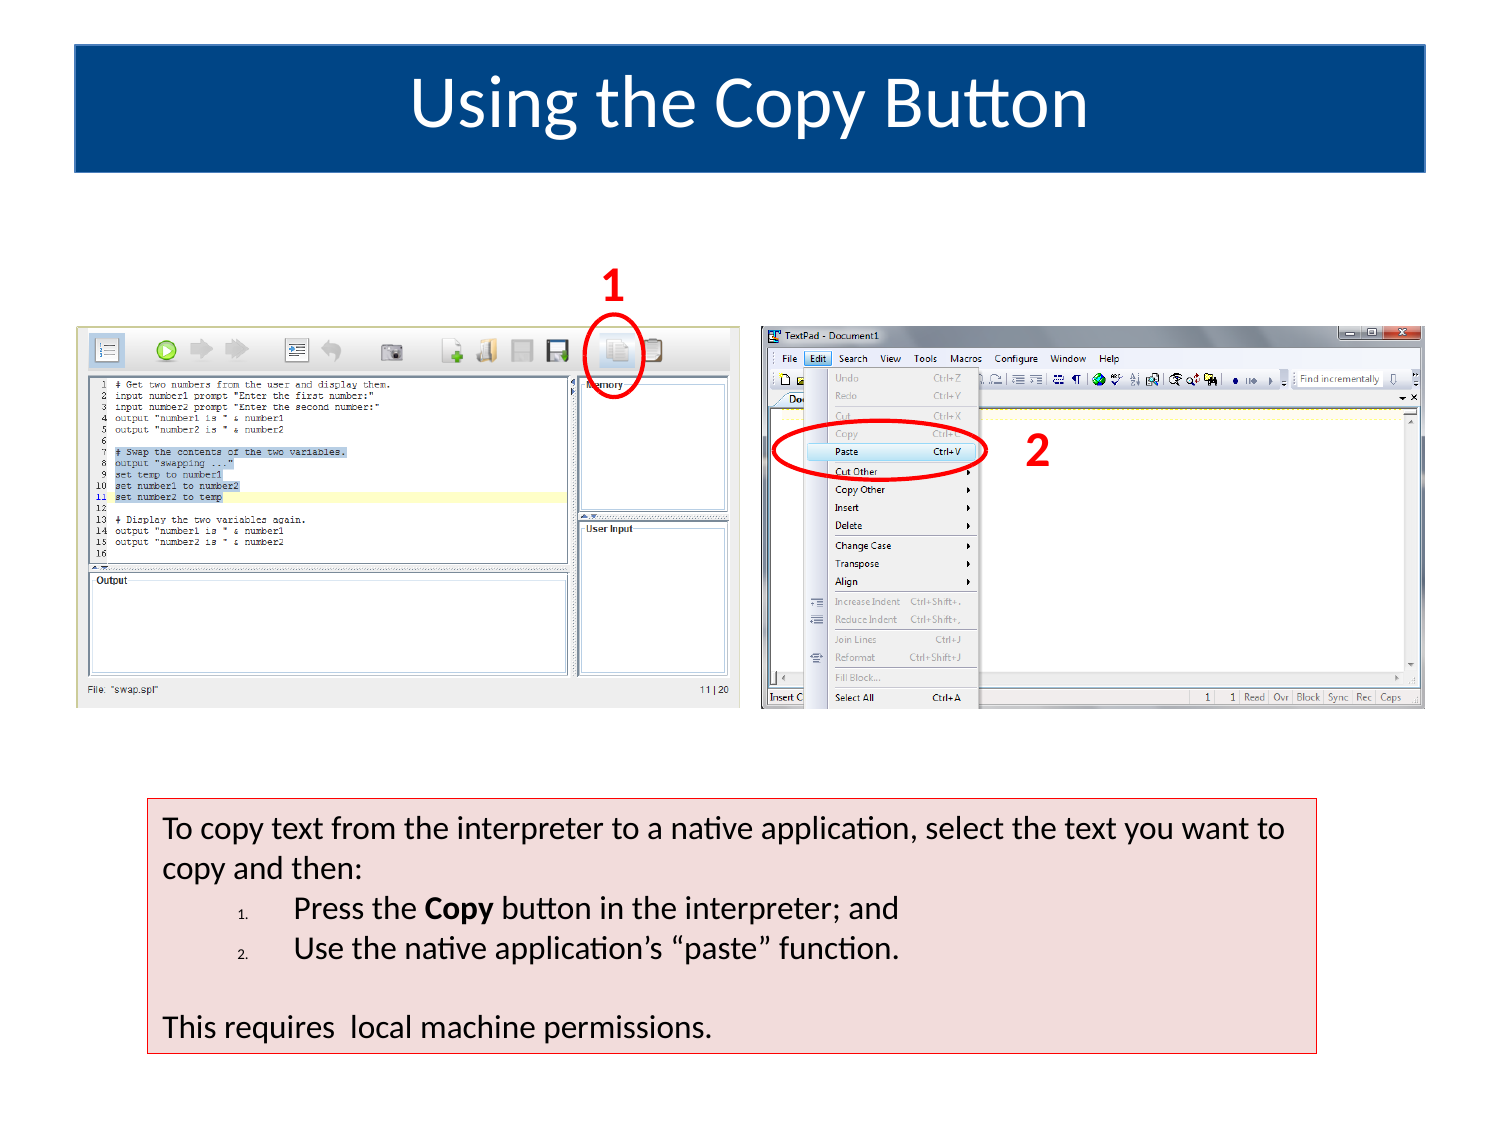

# Using the Copy Button
1
2
To copy text from the interpreter to a native application, select the text you want to copy and then:
Press the Copy button in the interpreter; and
Use the native application’s “paste” function.
This requires local machine permissions.